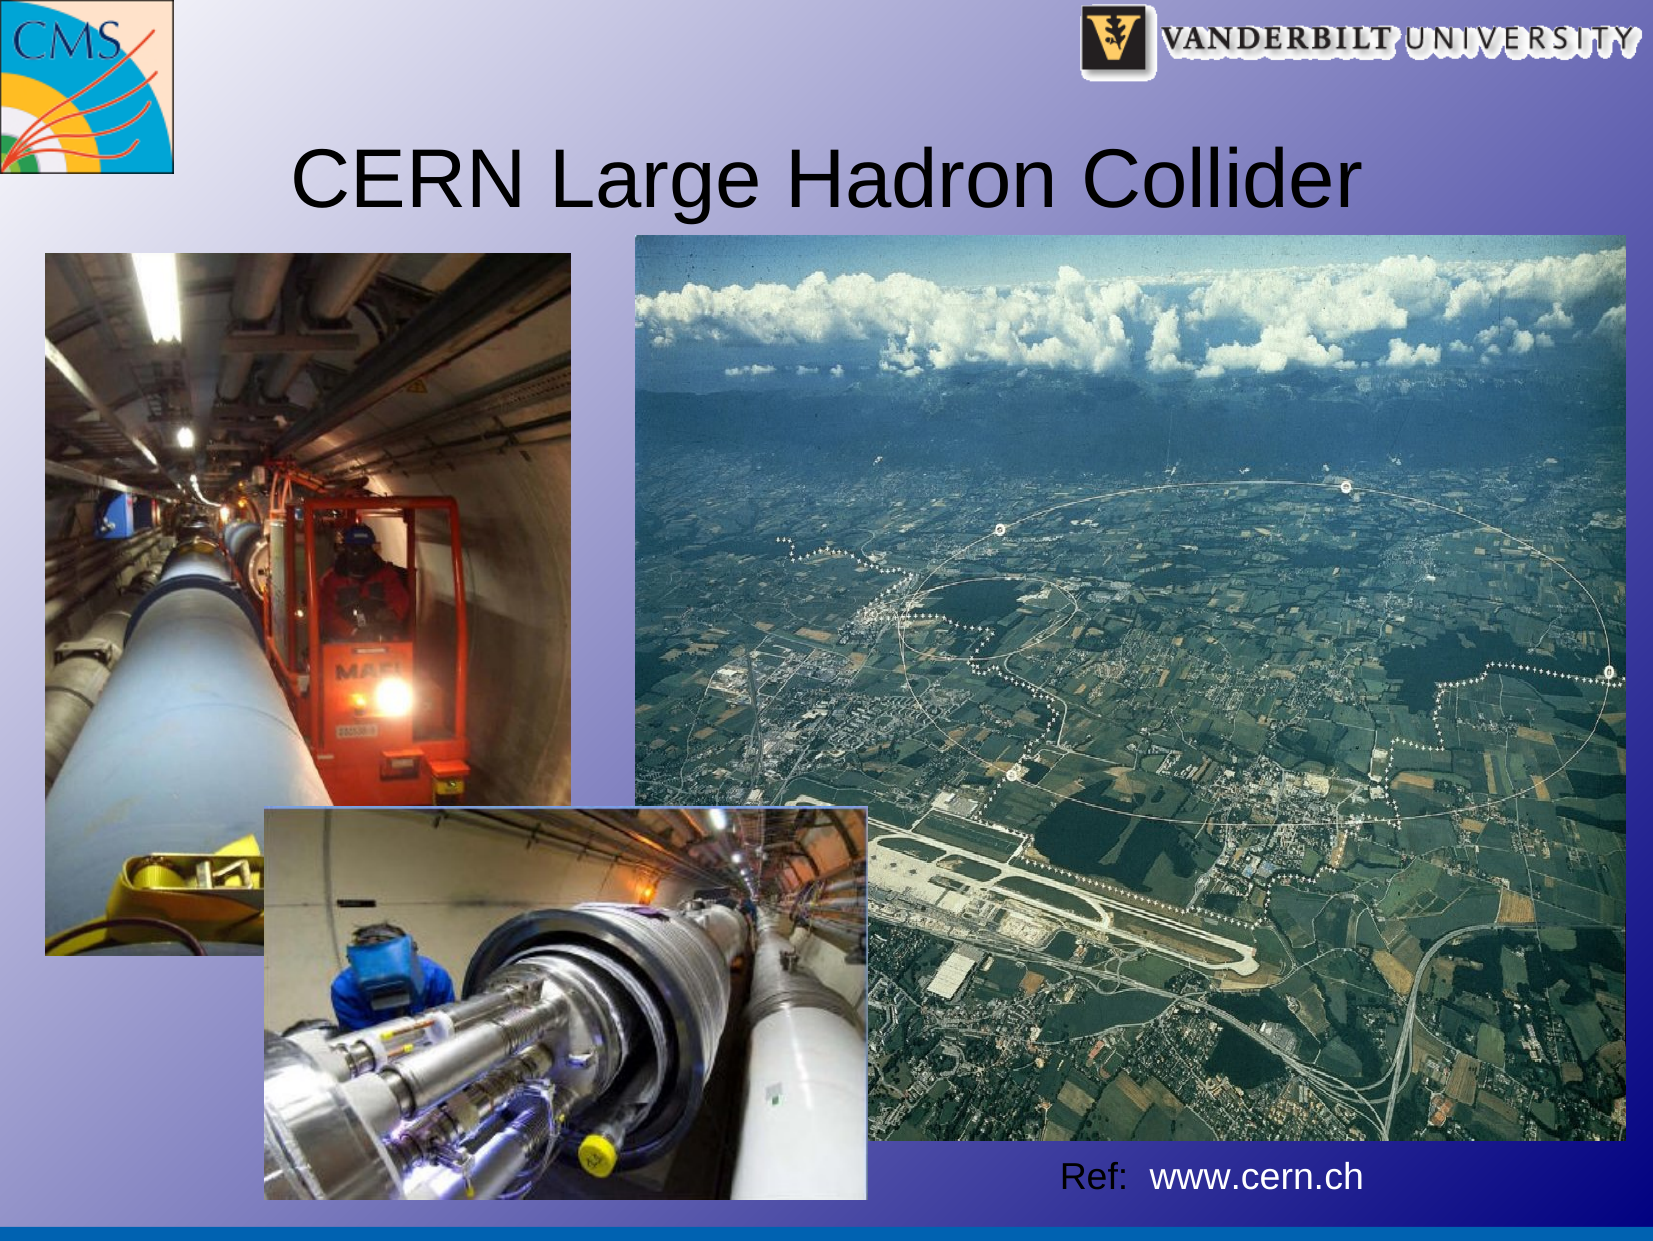

# CERN Large Hadron Collider
Ref: www.cern.ch